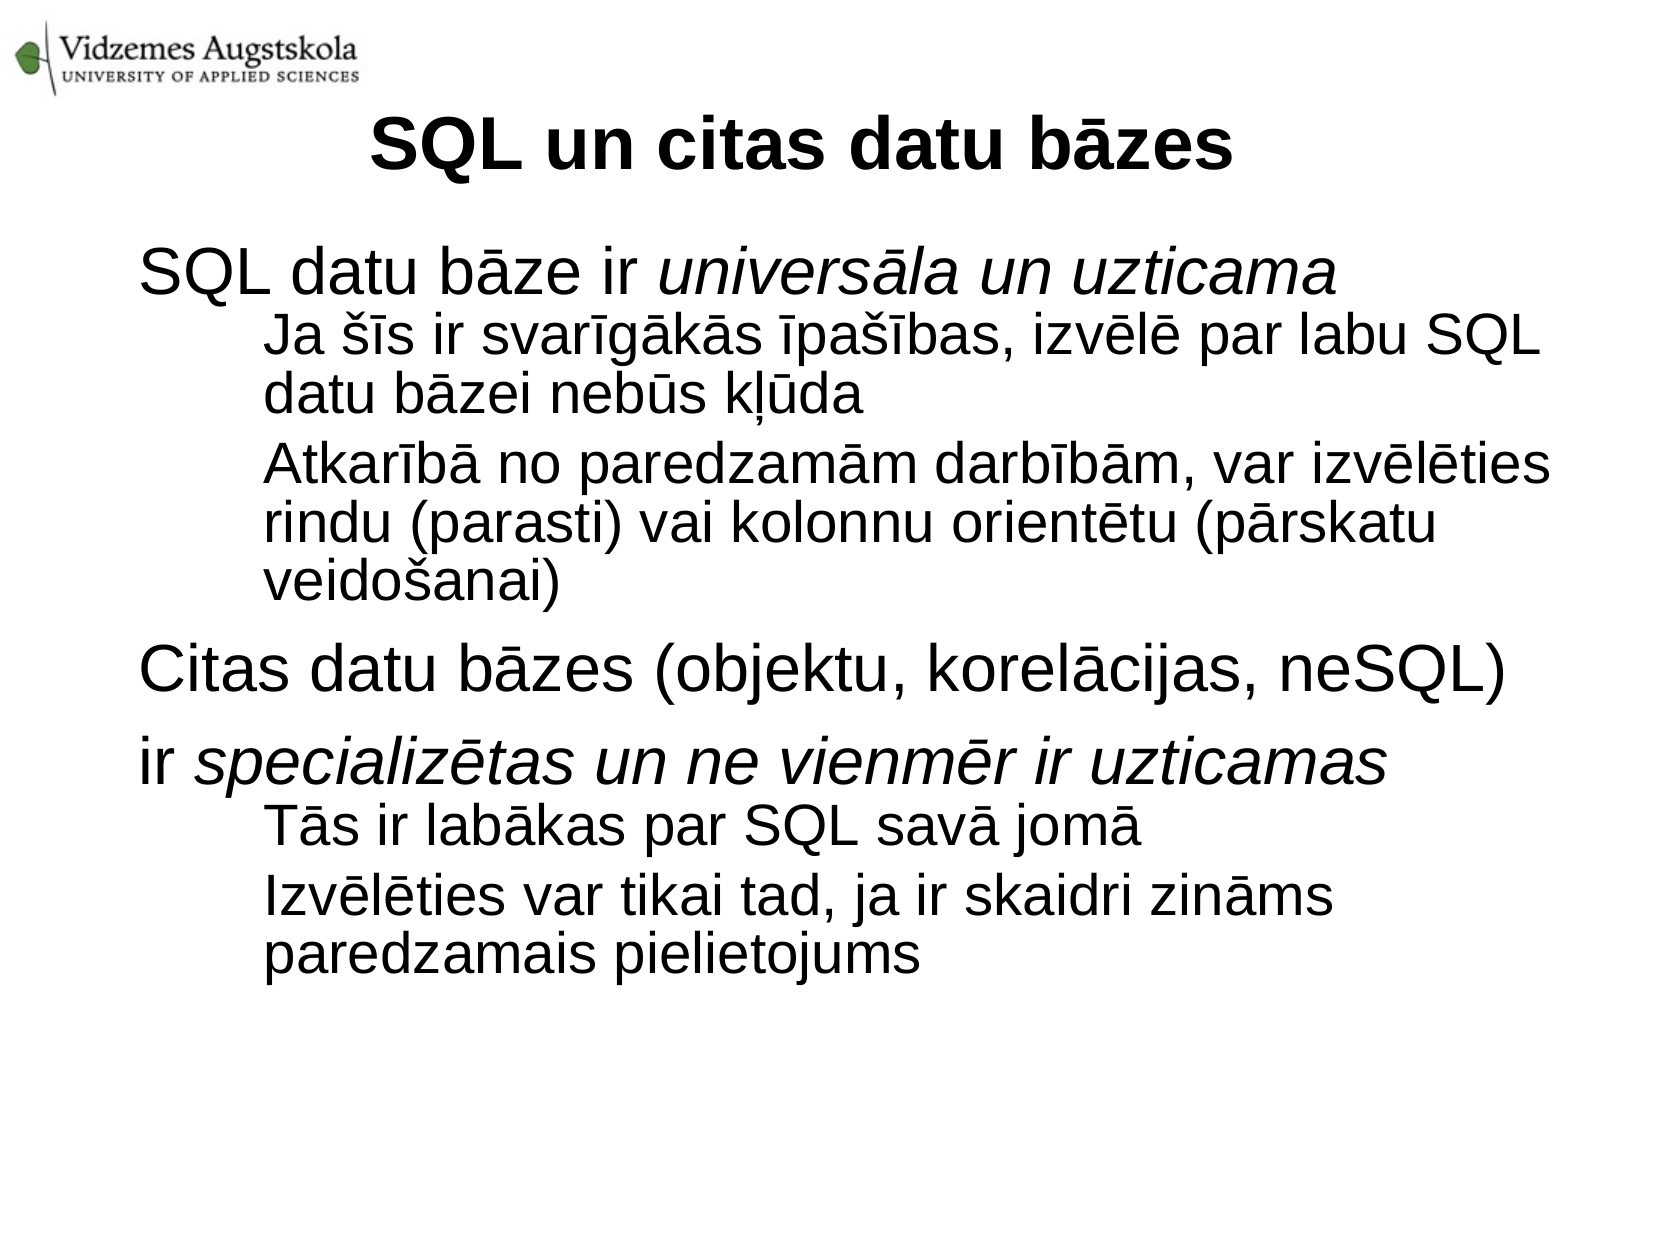

# SQL un citas datu bāzes
SQL datu bāze ir universāla un uzticama
Ja šīs ir svarīgākās īpašības, izvēlē par labu SQL datu bāzei nebūs kļūda
Atkarībā no paredzamām darbībām, var izvēlēties rindu (parasti) vai kolonnu orientētu (pārskatu veidošanai)
Citas datu bāzes (objektu, korelācijas, neSQL)
ir specializētas un ne vienmēr ir uzticamas
Tās ir labākas par SQL savā jomā
Izvēlēties var tikai tad, ja ir skaidri zināms paredzamais pielietojums